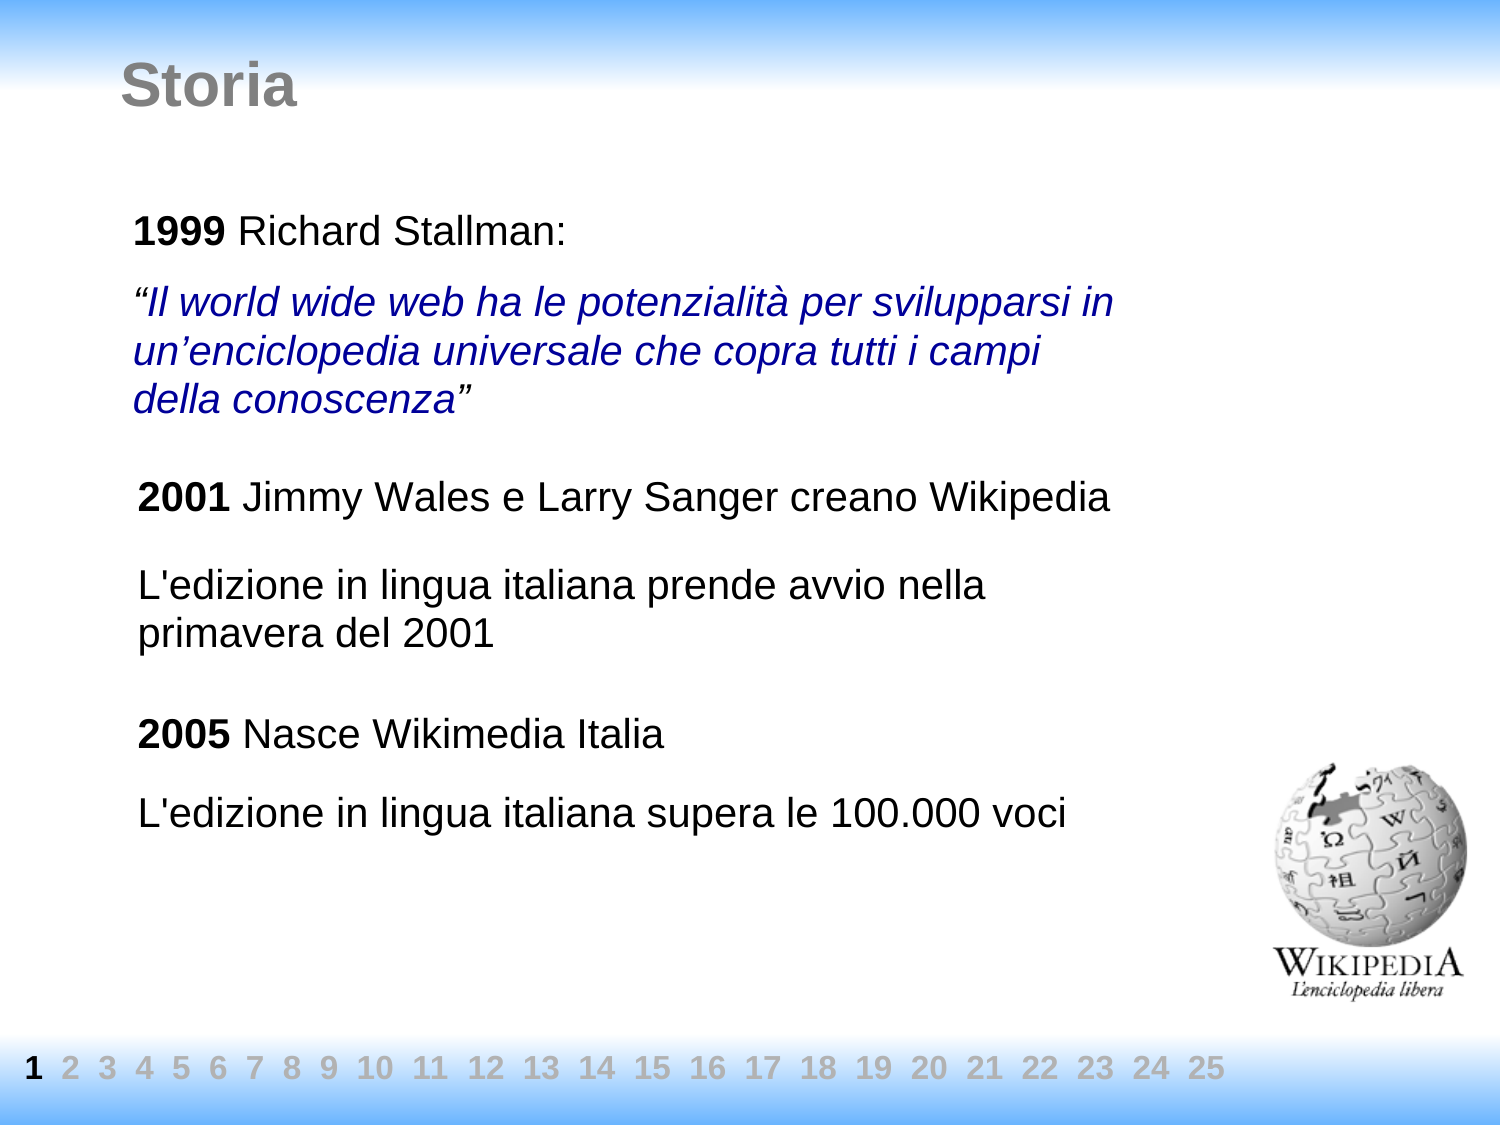

Storia
1999 Richard Stallman:
“Il world wide web ha le potenzialità per svilupparsi in un’enciclopedia universale che copra tutti i campi della conoscenza”
2001 Jimmy Wales e Larry Sanger creano Wikipedia
L'edizione in lingua italiana prende avvio nella primavera del 2001
2005 Nasce Wikimedia Italia
L'edizione in lingua italiana supera le 100.000 voci
1 2 3 4 5 6 7 8 9 10 11 12 13 14 15 16 17 18 19 20 21 22 23 24 25